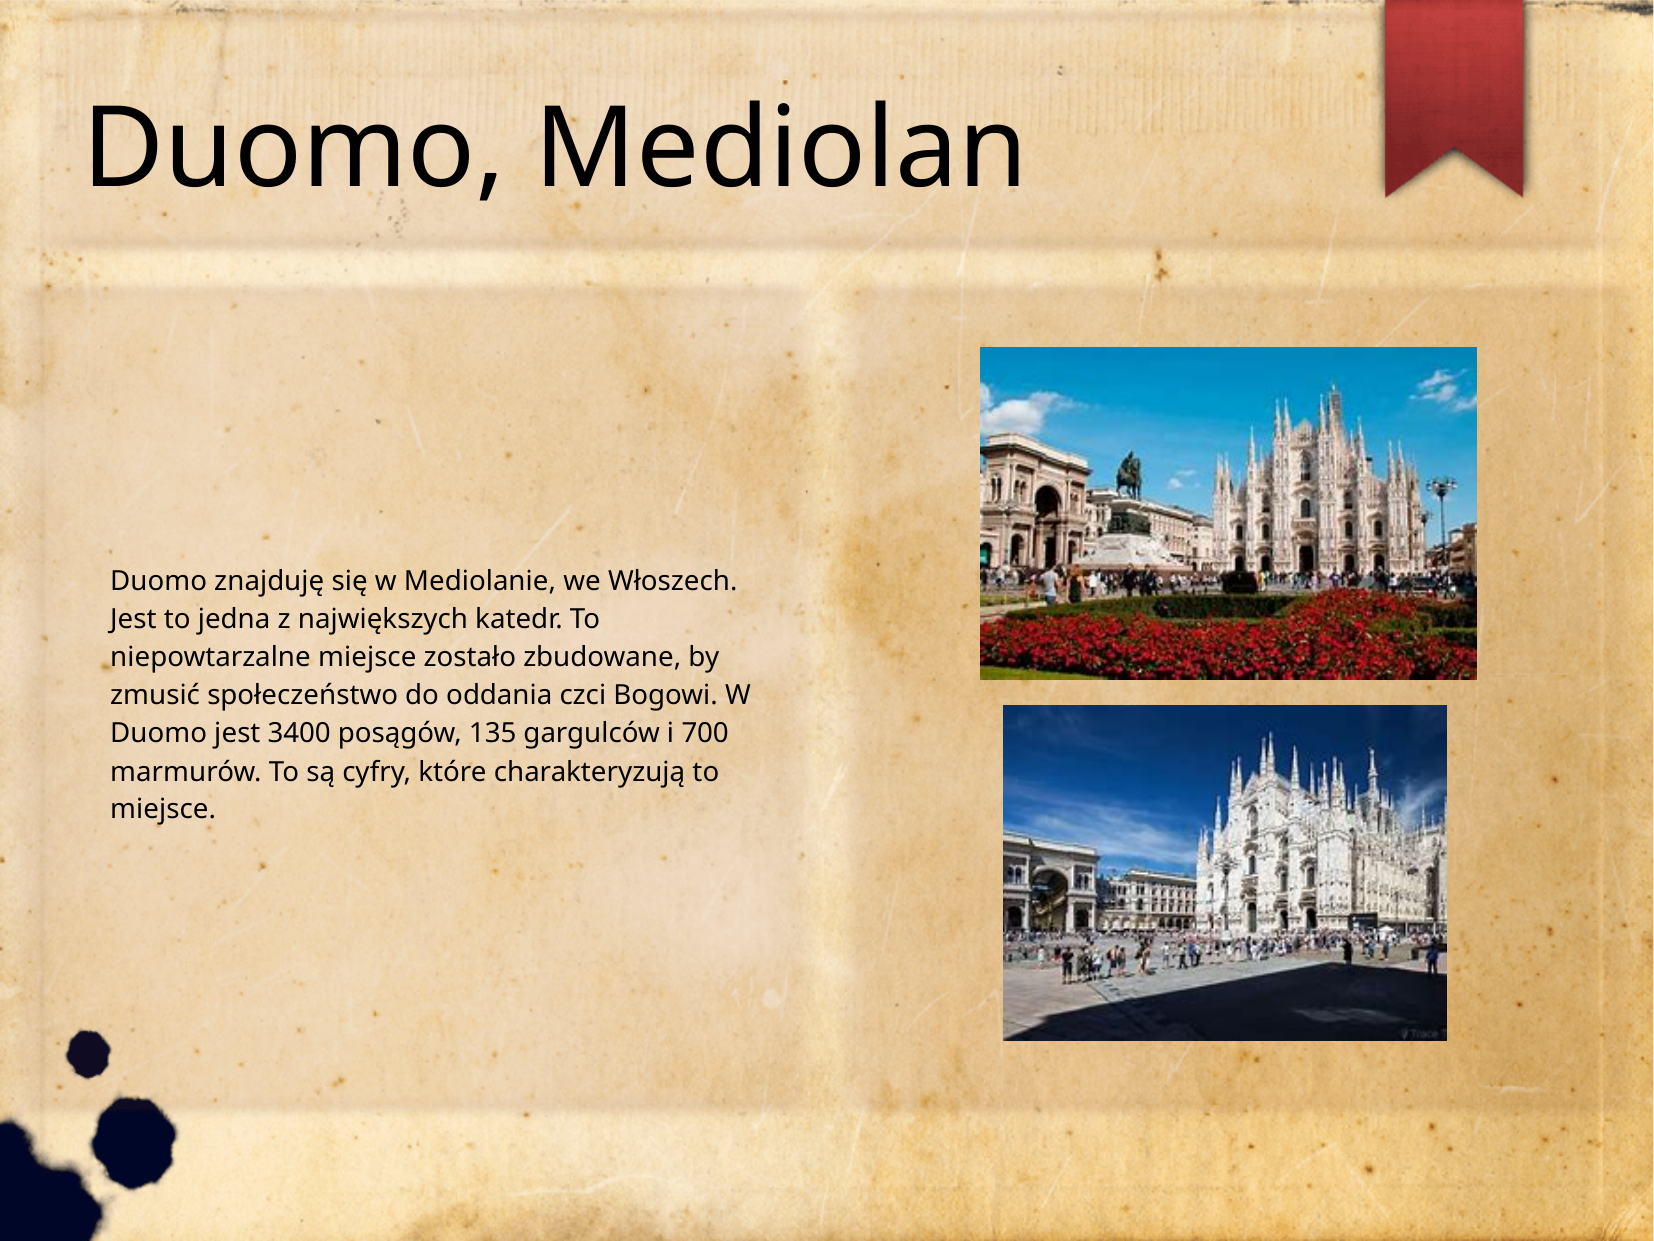

# Duomo, Mediolan
Duomo znajduję się w Mediolanie, we Włoszech. Jest to jedna z największych katedr. To niepowtarzalne miejsce zostało zbudowane, by zmusić społeczeństwo do oddania czci Bogowi. W Duomo jest 3400 posągów, 135 gargulców i 700 marmurów. To są cyfry, które charakteryzują to miejsce.